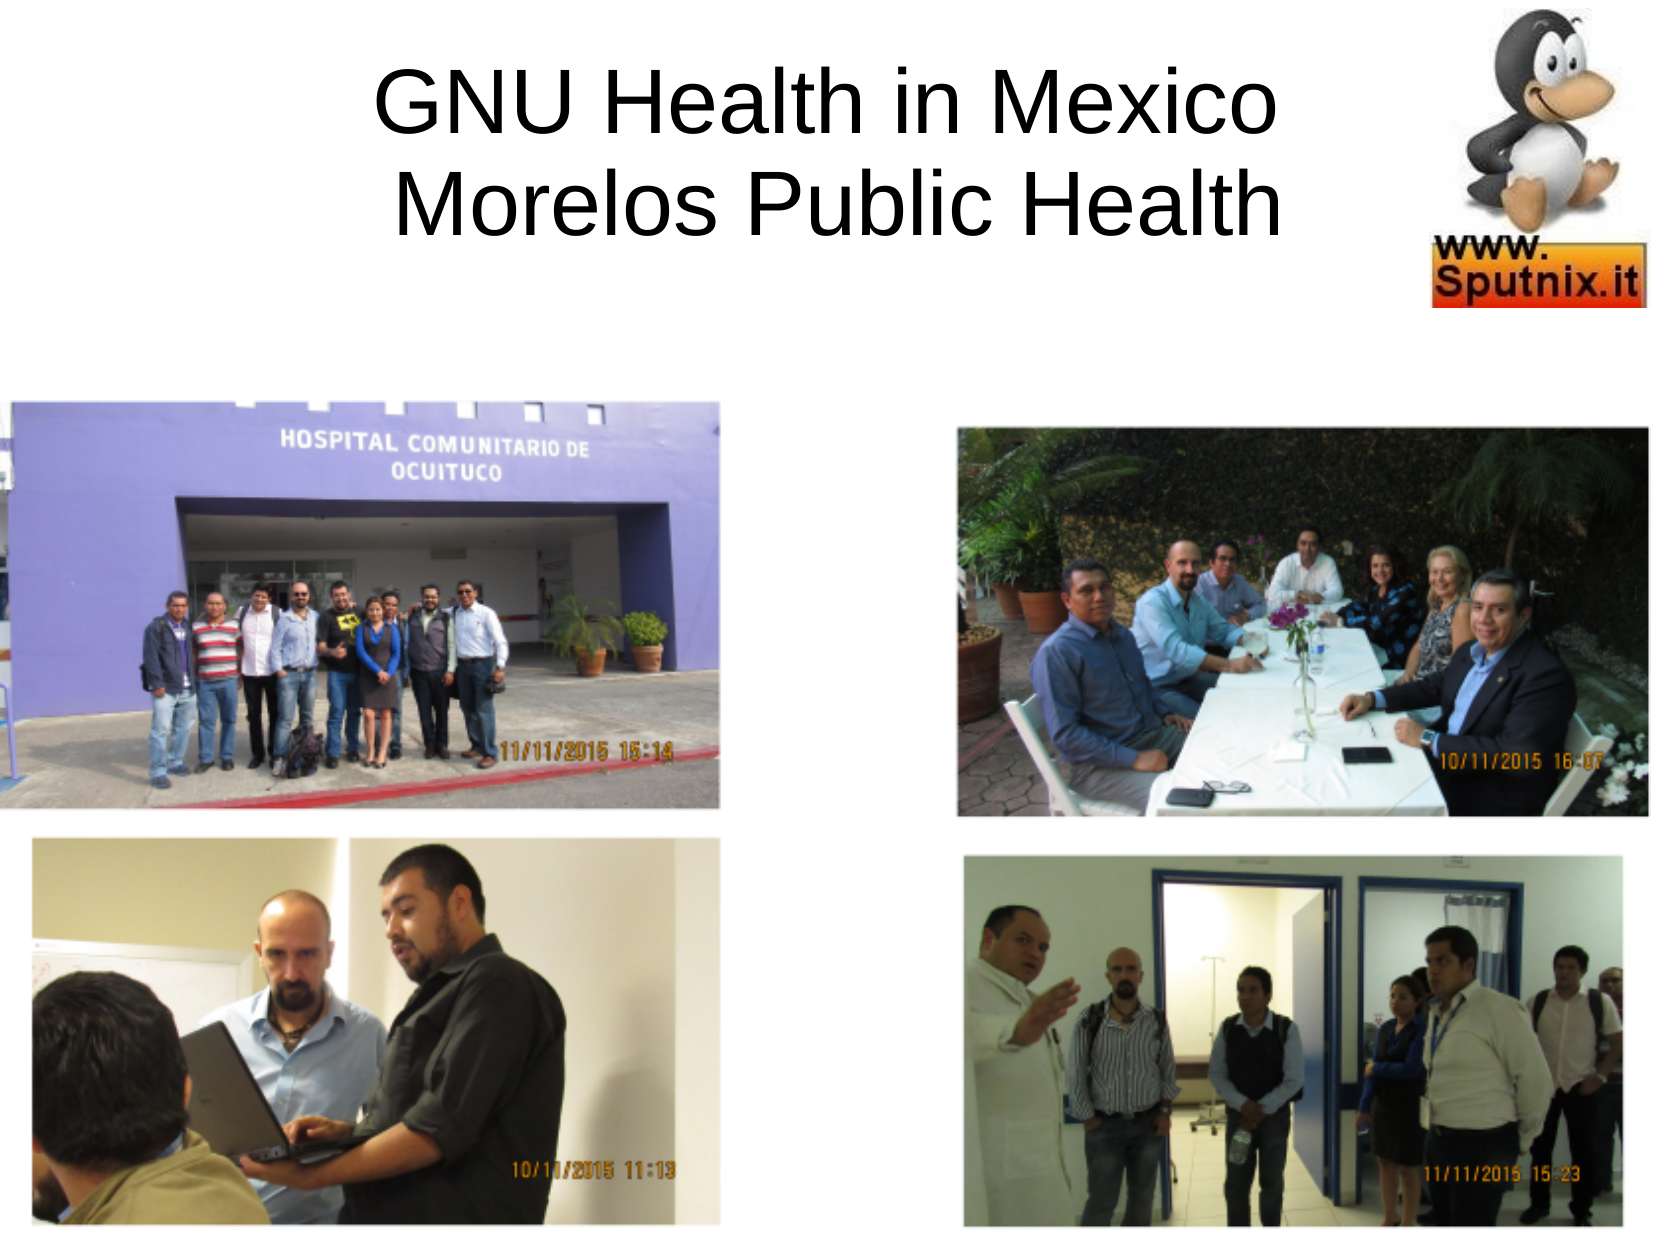

# GNU Health in Mexico Morelos Public Health